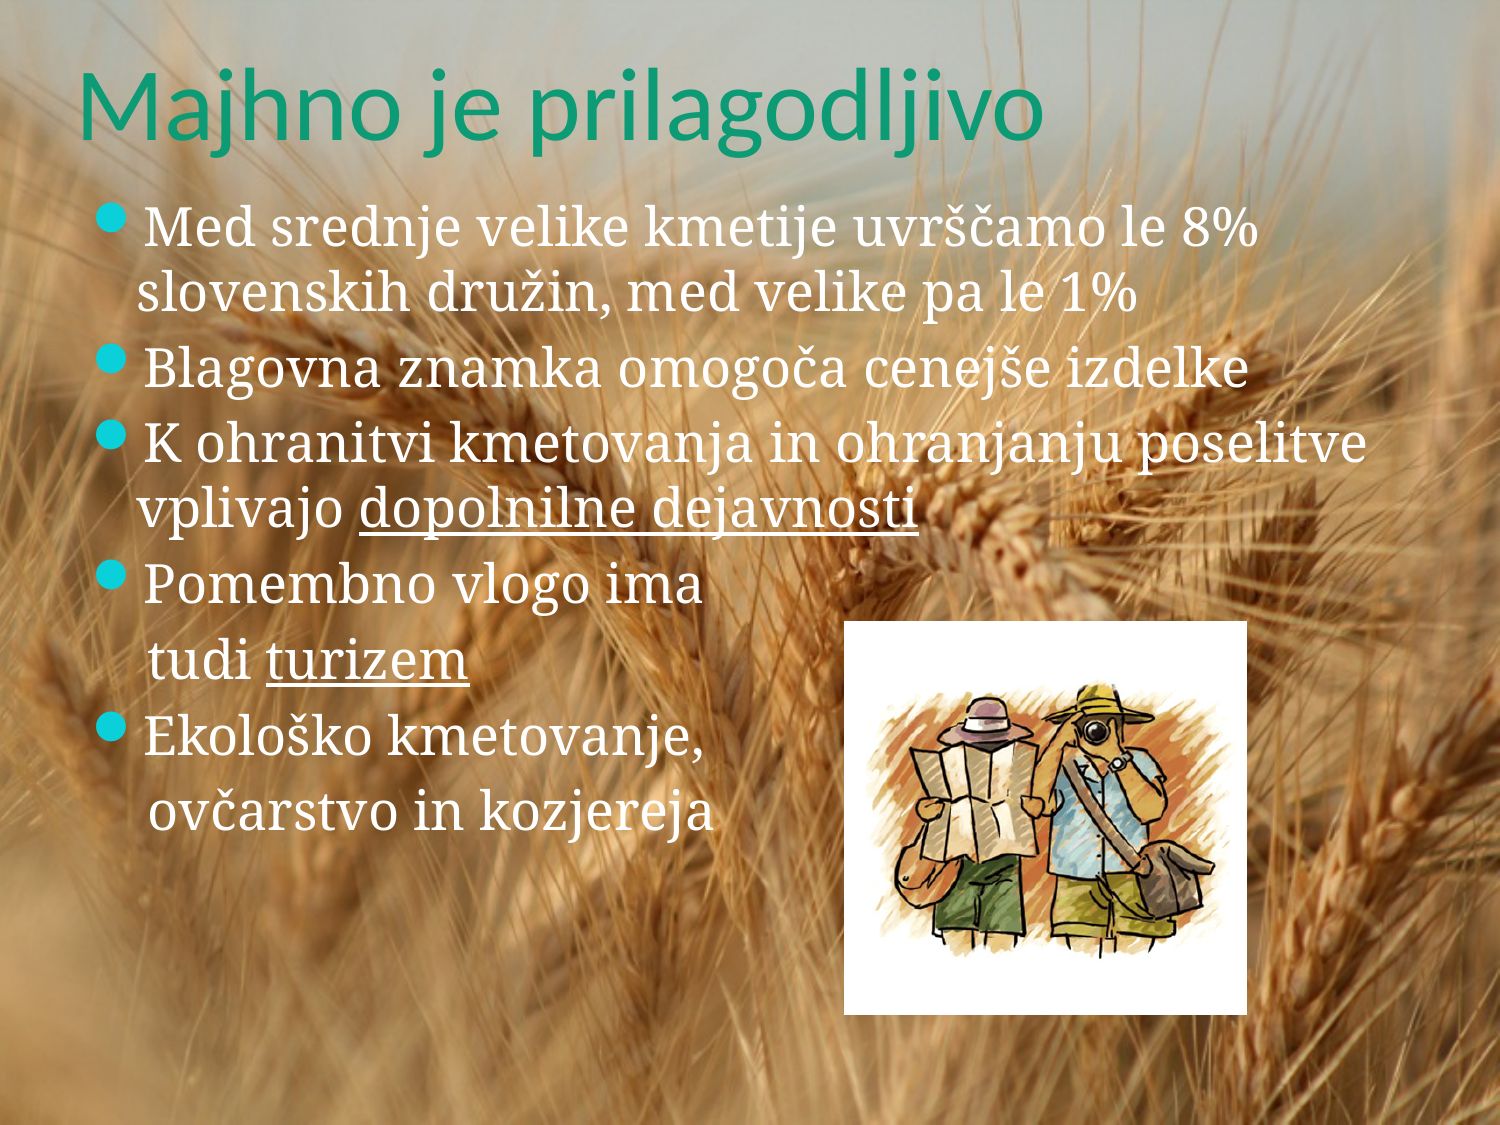

# Majhno je prilagodljivo
Med srednje velike kmetije uvrščamo le 8% slovenskih družin, med velike pa le 1%
Blagovna znamka omogoča cenejše izdelke
K ohranitvi kmetovanja in ohranjanju poselitve vplivajo dopolnilne dejavnosti
Pomembno vlogo ima
 tudi turizem
Ekološko kmetovanje,
 ovčarstvo in kozjereja